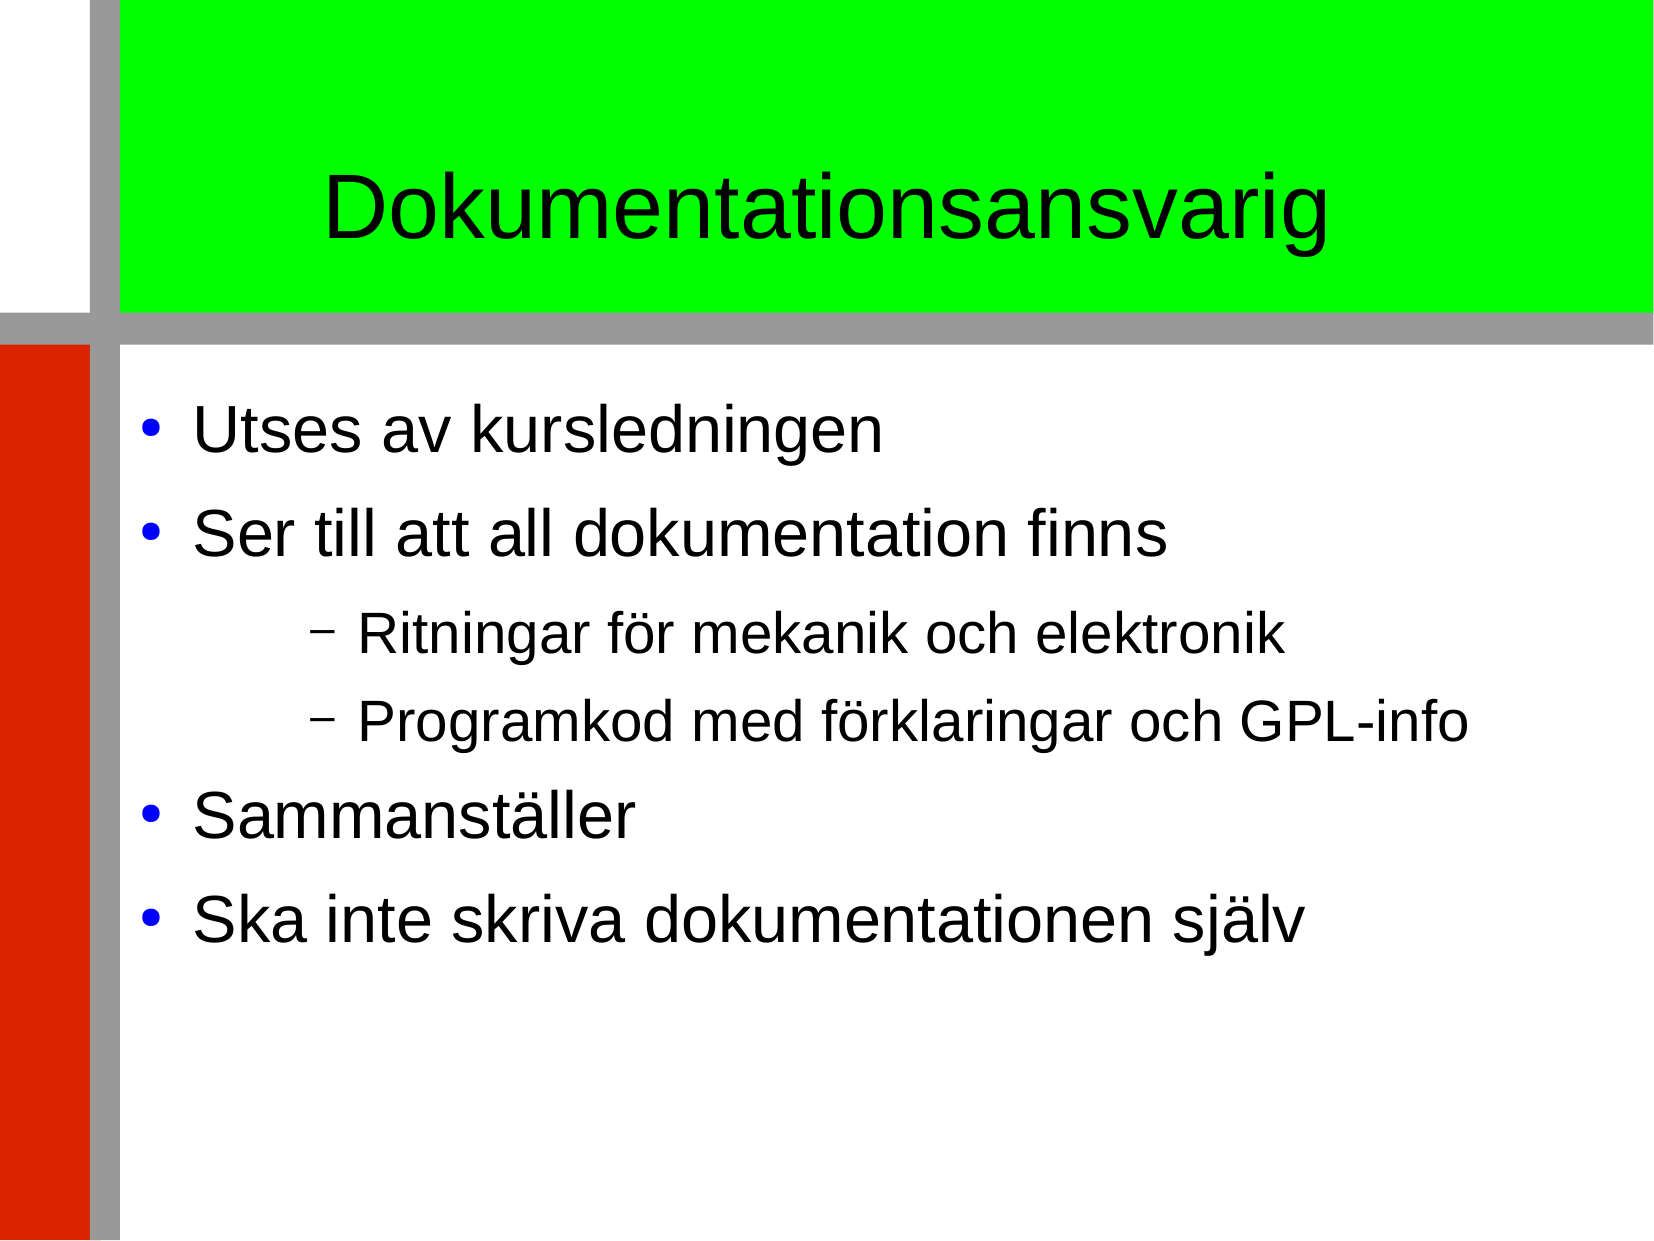

# Dokumentationsansvarig
Utses av kursledningen
Ser till att all dokumentation finns
Ritningar för mekanik och elektronik
Programkod med förklaringar och GPL-info
Sammanställer
Ska inte skriva dokumentationen själv